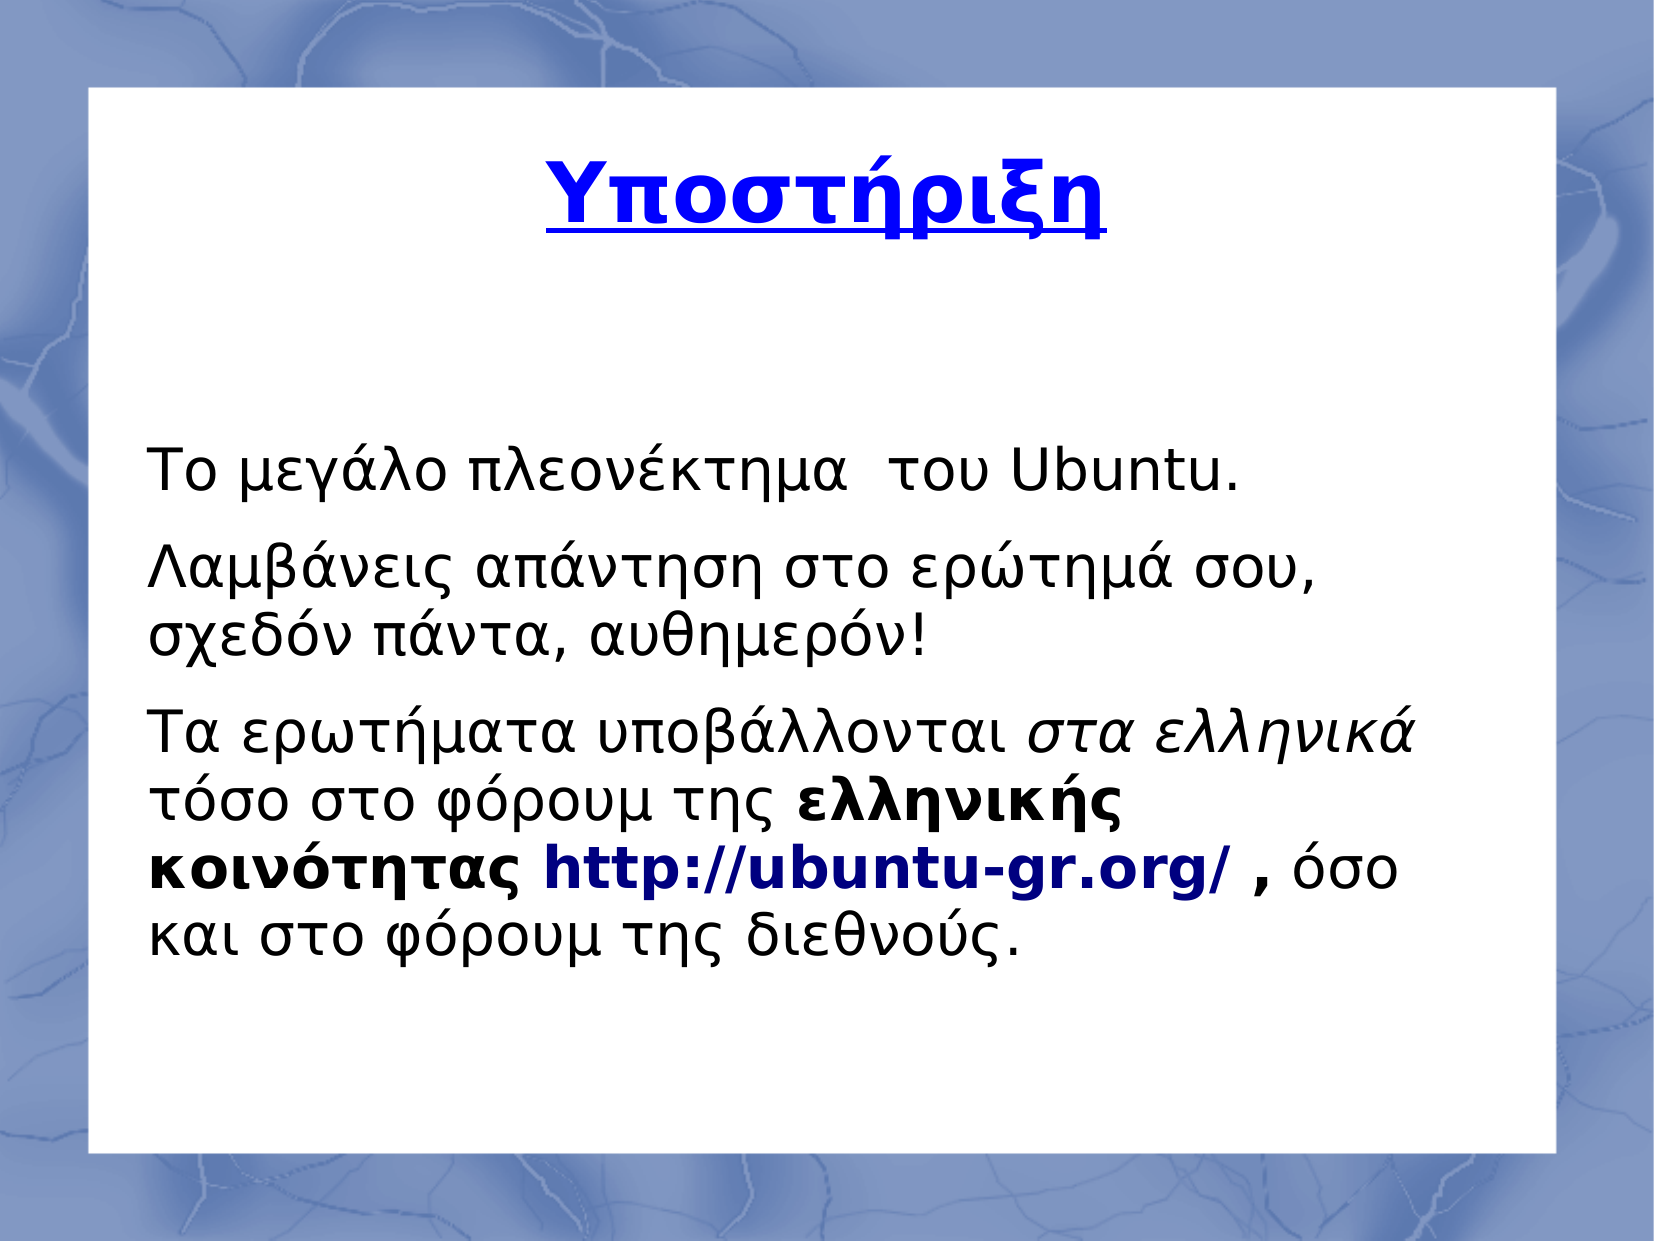

# Υποστήριξη
Το μεγάλο πλεονέκτημα του Ubuntu.
Λαμβάνεις απάντηση στο ερώτημά σου, σχεδόν πάντα, αυθημερόν!
Τα ερωτήματα υποβάλλονται στα ελληνικά τόσο στο φόρουμ της ελληνικής κοινότητας http://ubuntu-gr.org/ , όσο και στο φόρουμ της διεθνούς.